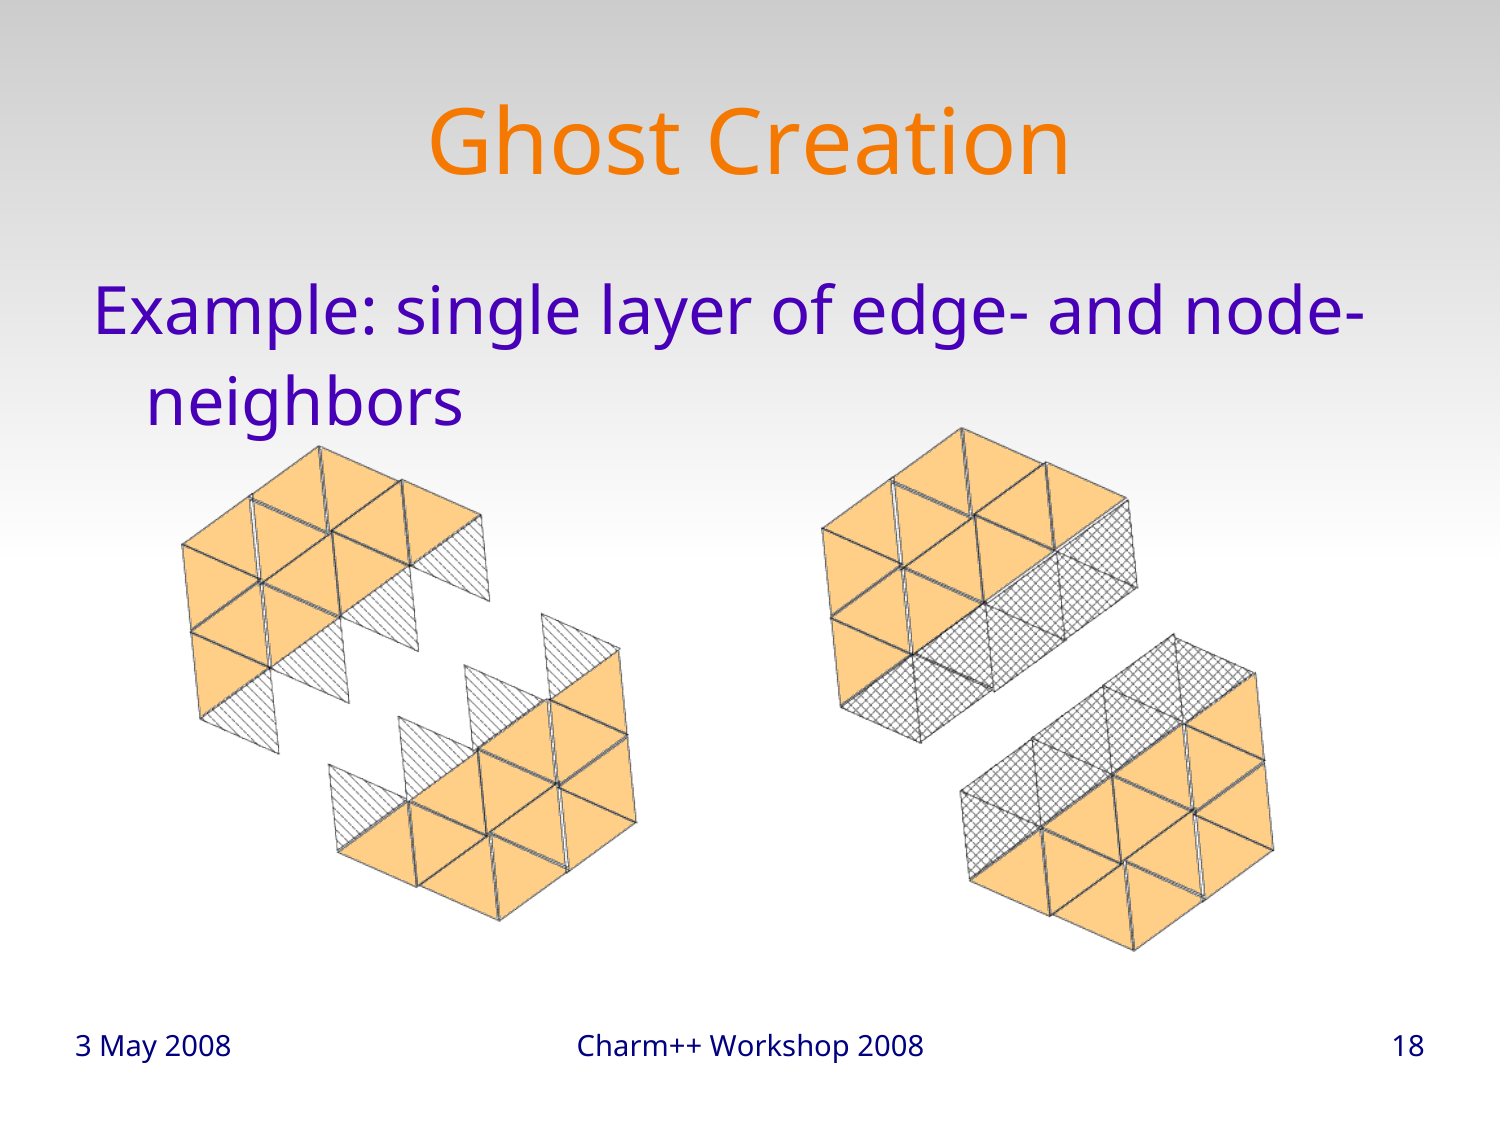

# Ghost Creation
Example: single layer of edge- and node-neighbors
3 May 2008
Charm++ Workshop 2008
18